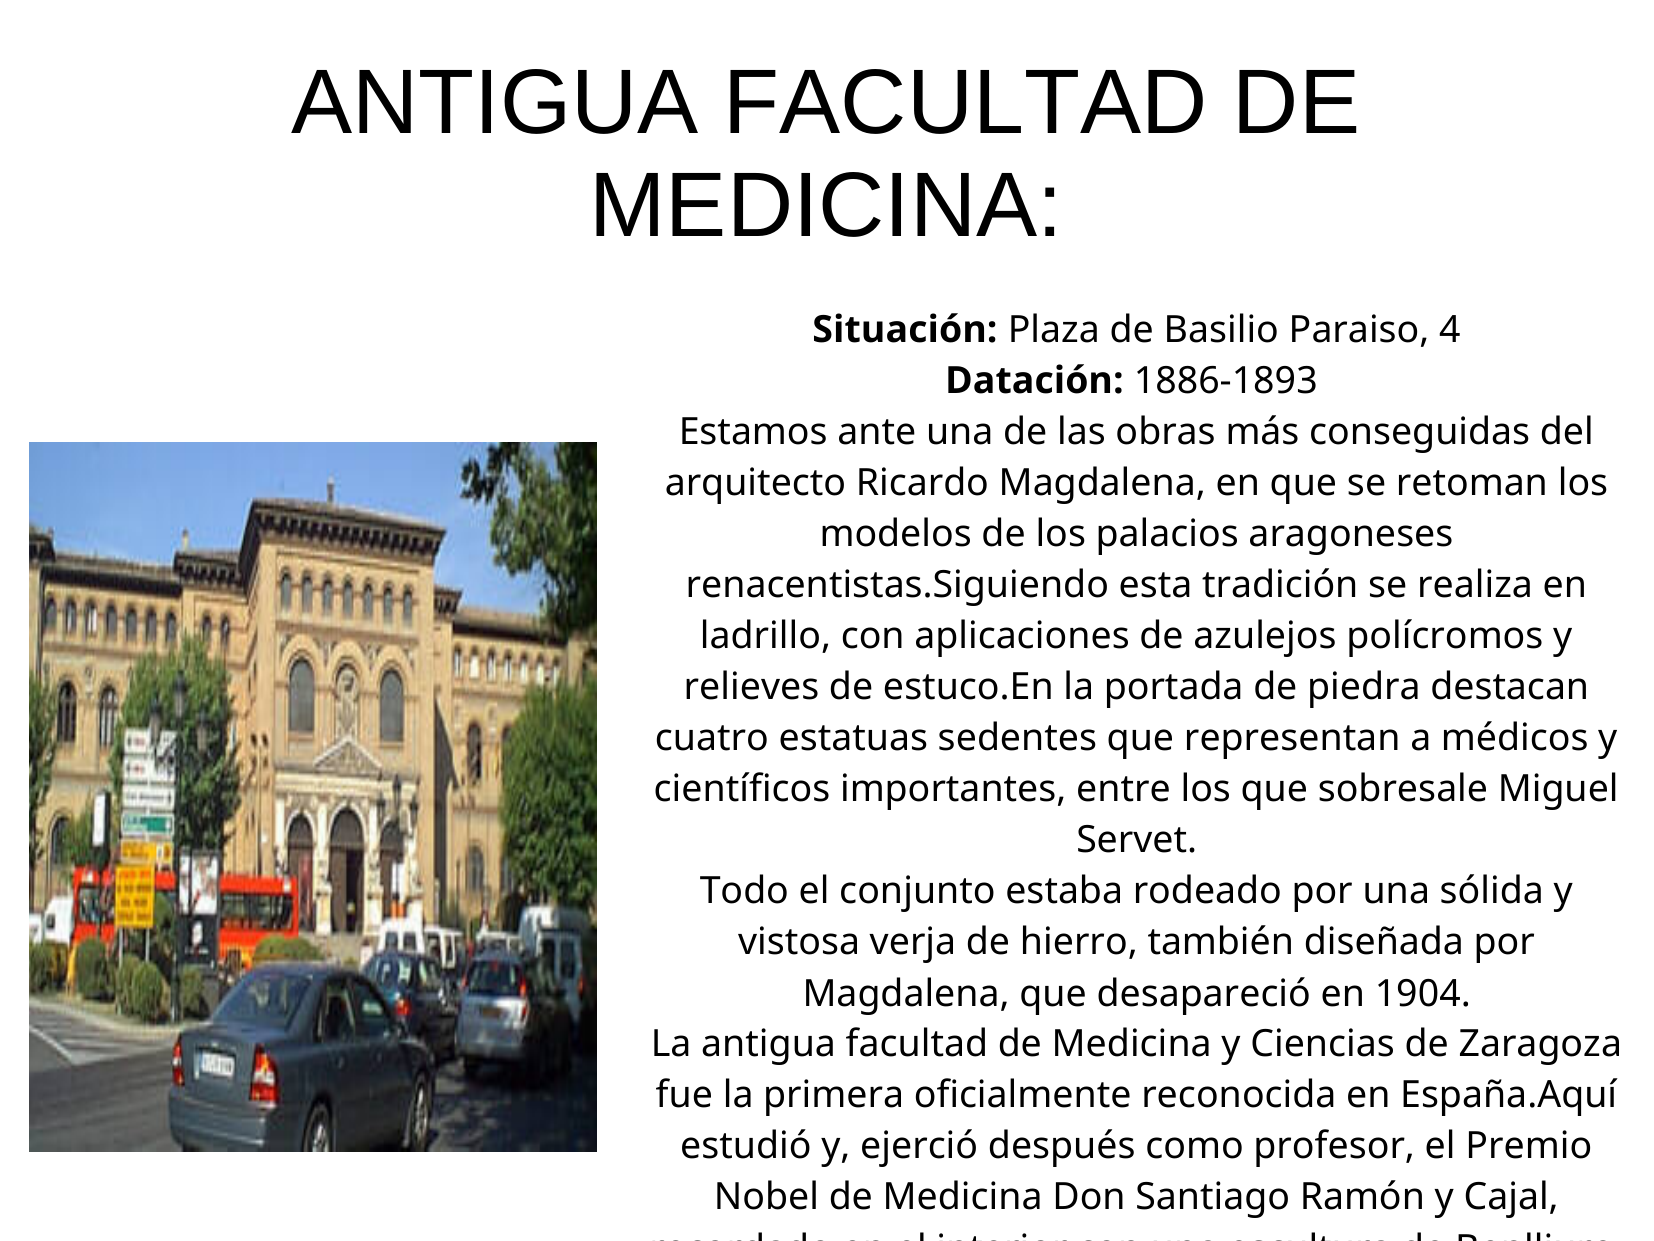

# ANTIGUA FACULTAD DE MEDICINA:
Situación: Plaza de Basilio Paraiso, 4
Datación: 1886-1893
Estamos ante una de las obras más conseguidas del arquitecto Ricardo Magdalena, en que se retoman los modelos de los palacios aragoneses renacentistas.Siguiendo esta tradición se realiza en ladrillo, con aplicaciones de azulejos polícromos y relieves de estuco.En la portada de piedra destacan cuatro estatuas sedentes que representan a médicos y científicos importantes, entre los que sobresale Miguel Servet.
Todo el conjunto estaba rodeado por una sólida y vistosa verja de hierro, también diseñada por Magdalena, que desapareció en 1904.
La antigua facultad de Medicina y Ciencias de Zaragoza fue la primera oficialmente reconocida en España.Aquí estudió y, ejerció después como profesor, el Premio Nobel de Medicina Don Santiago Ramón y Cajal, recordado en el interior con una escultura de Benlliure